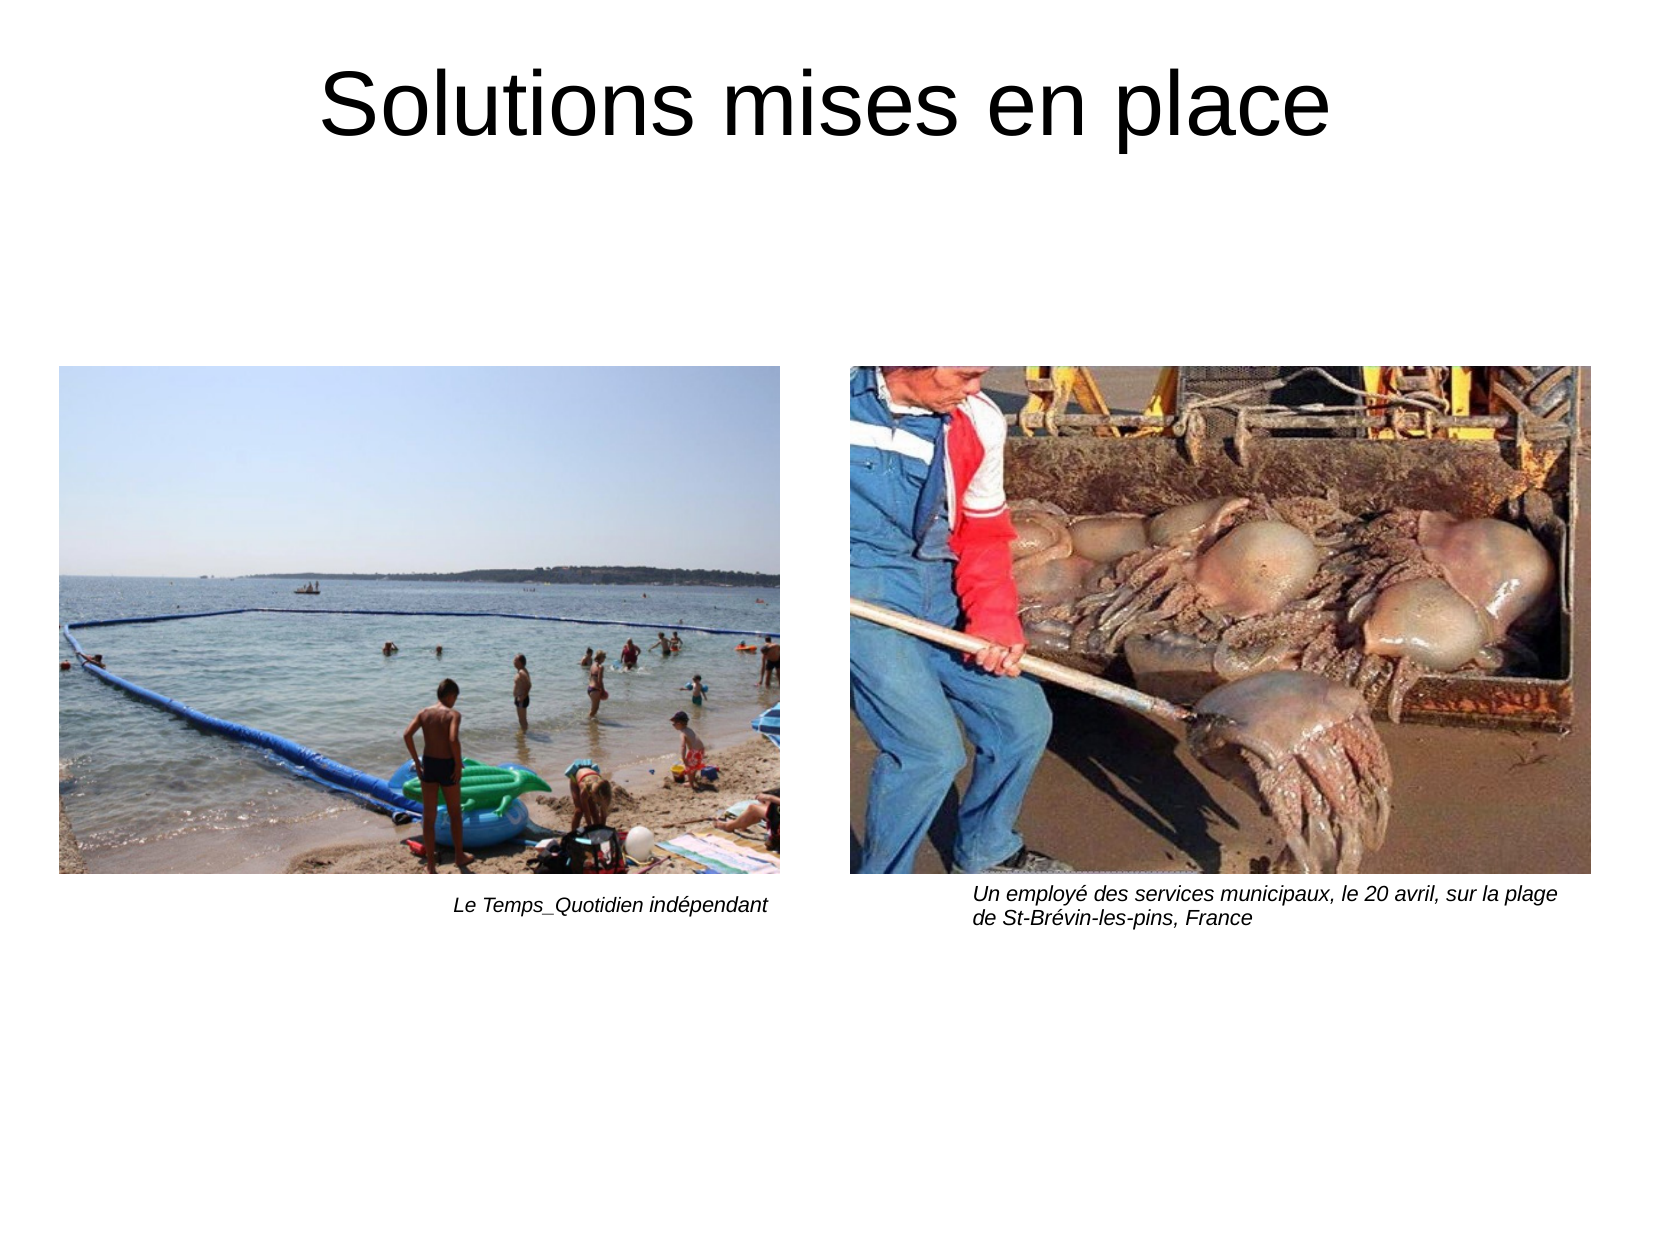

# Solutions mises en place
Un employé des services municipaux, le 20 avril, sur la plage de St-Brévin-les-pins, France
 Le Temps_Quotidien indépendant